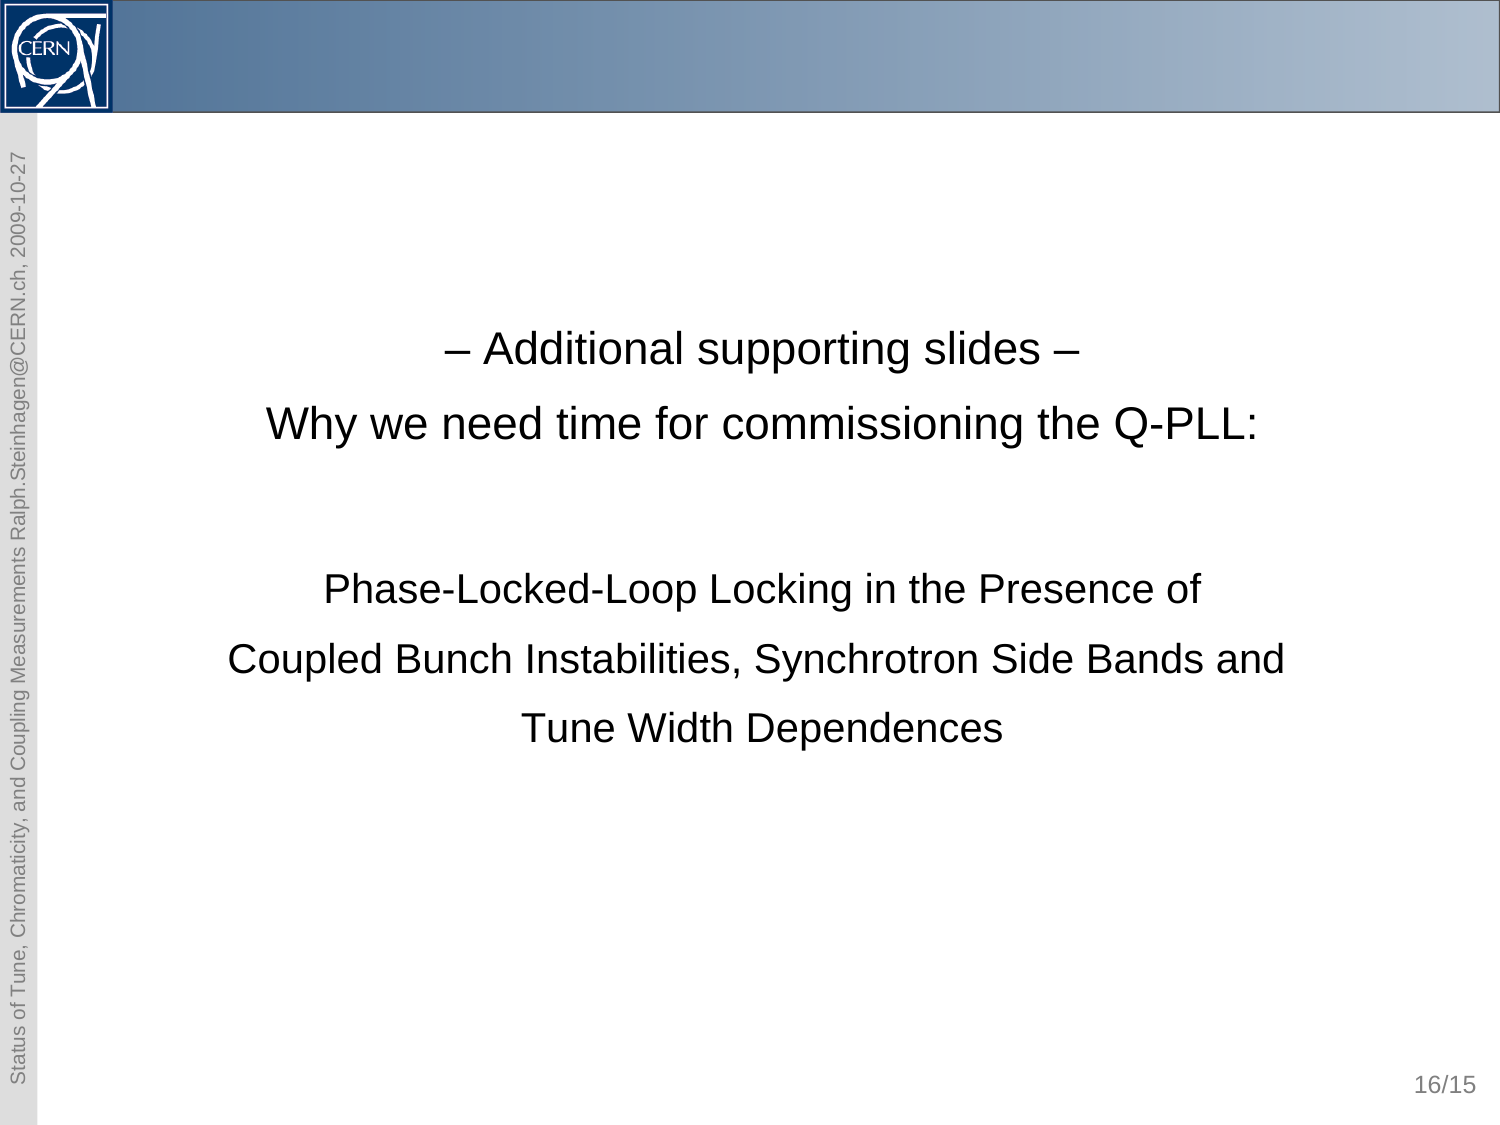

# – Additional supporting slides –
Why we need time for commissioning the Q-PLL:
Phase-Locked-Loop Locking in the Presence of
Coupled Bunch Instabilities, Synchrotron Side Bands and
Tune Width Dependences